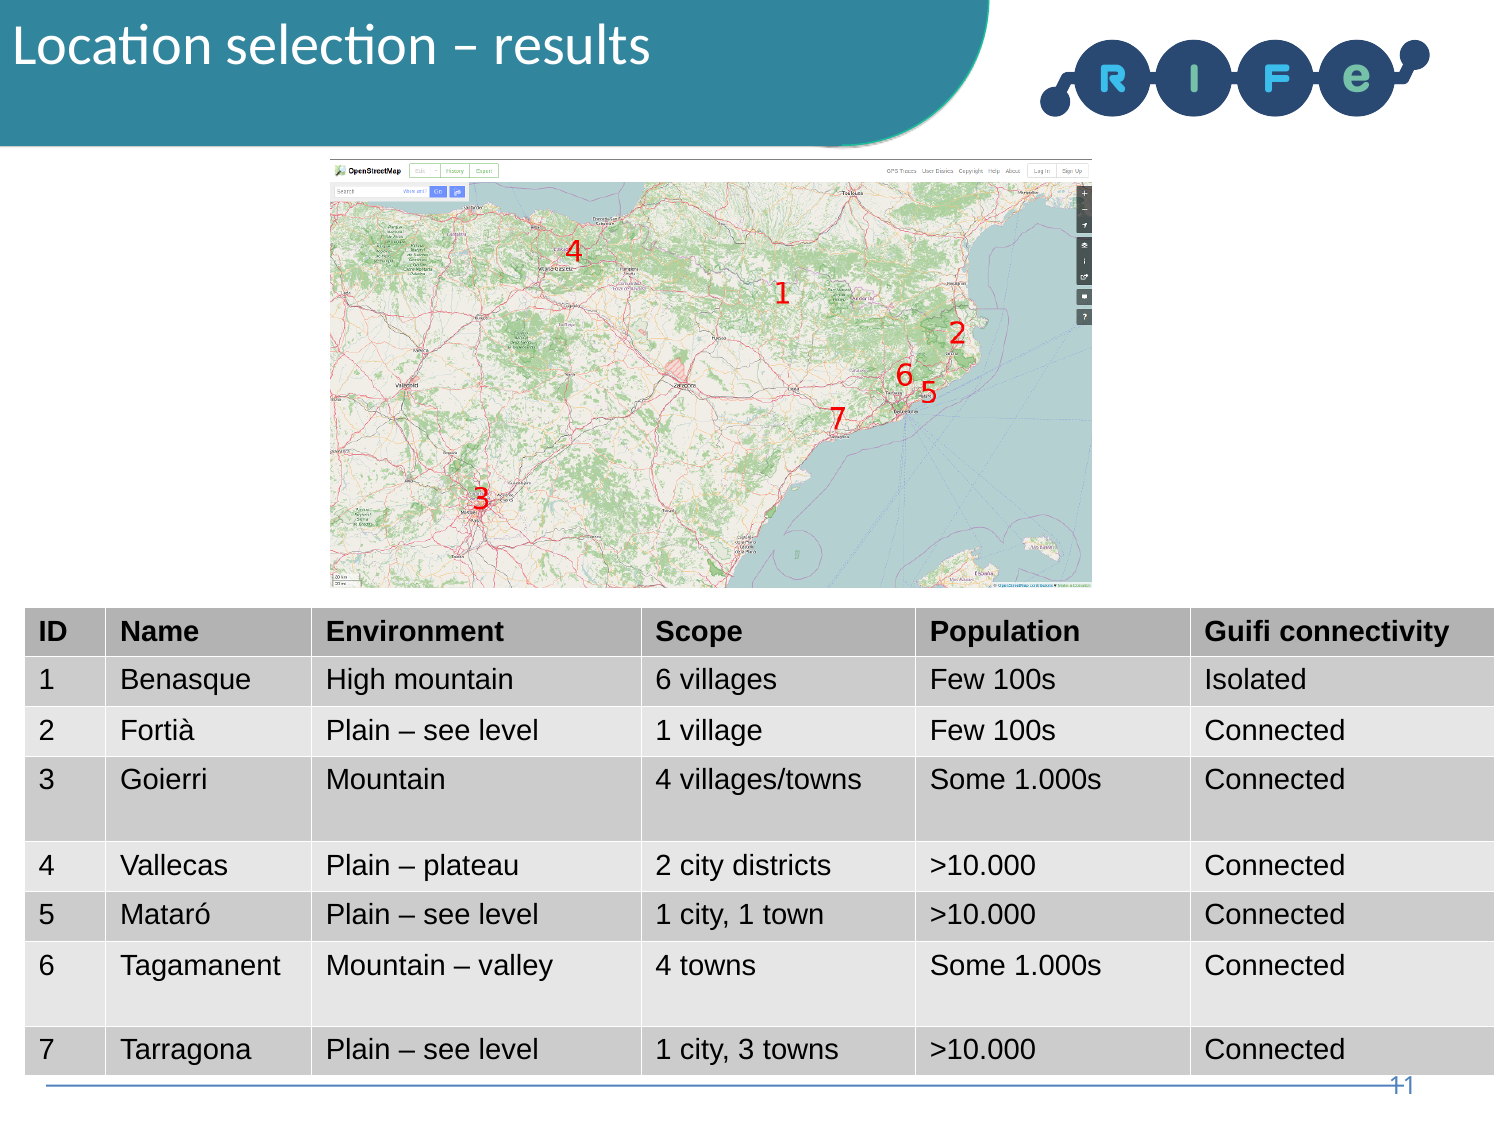

Location selection – results
| ID | Name | Environment | Scope | Population | Guifi connectivity |
| --- | --- | --- | --- | --- | --- |
| 1 | Benasque | High mountain | 6 villages | Few 100s | Isolated |
| 2 | Fortià | Plain – see level | 1 village | Few 100s | Connected |
| 3 | Goierri | Mountain | 4 villages/towns | Some 1.000s | Connected |
| 4 | Vallecas | Plain – plateau | 2 city districts | >10.000 | Connected |
| 5 | Mataró | Plain – see level | 1 city, 1 town | >10.000 | Connected |
| 6 | Tagamanent | Mountain – valley | 4 towns | Some 1.000s | Connected |
| 7 | Tarragona | Plain – see level | 1 city, 3 towns | >10.000 | Connected |